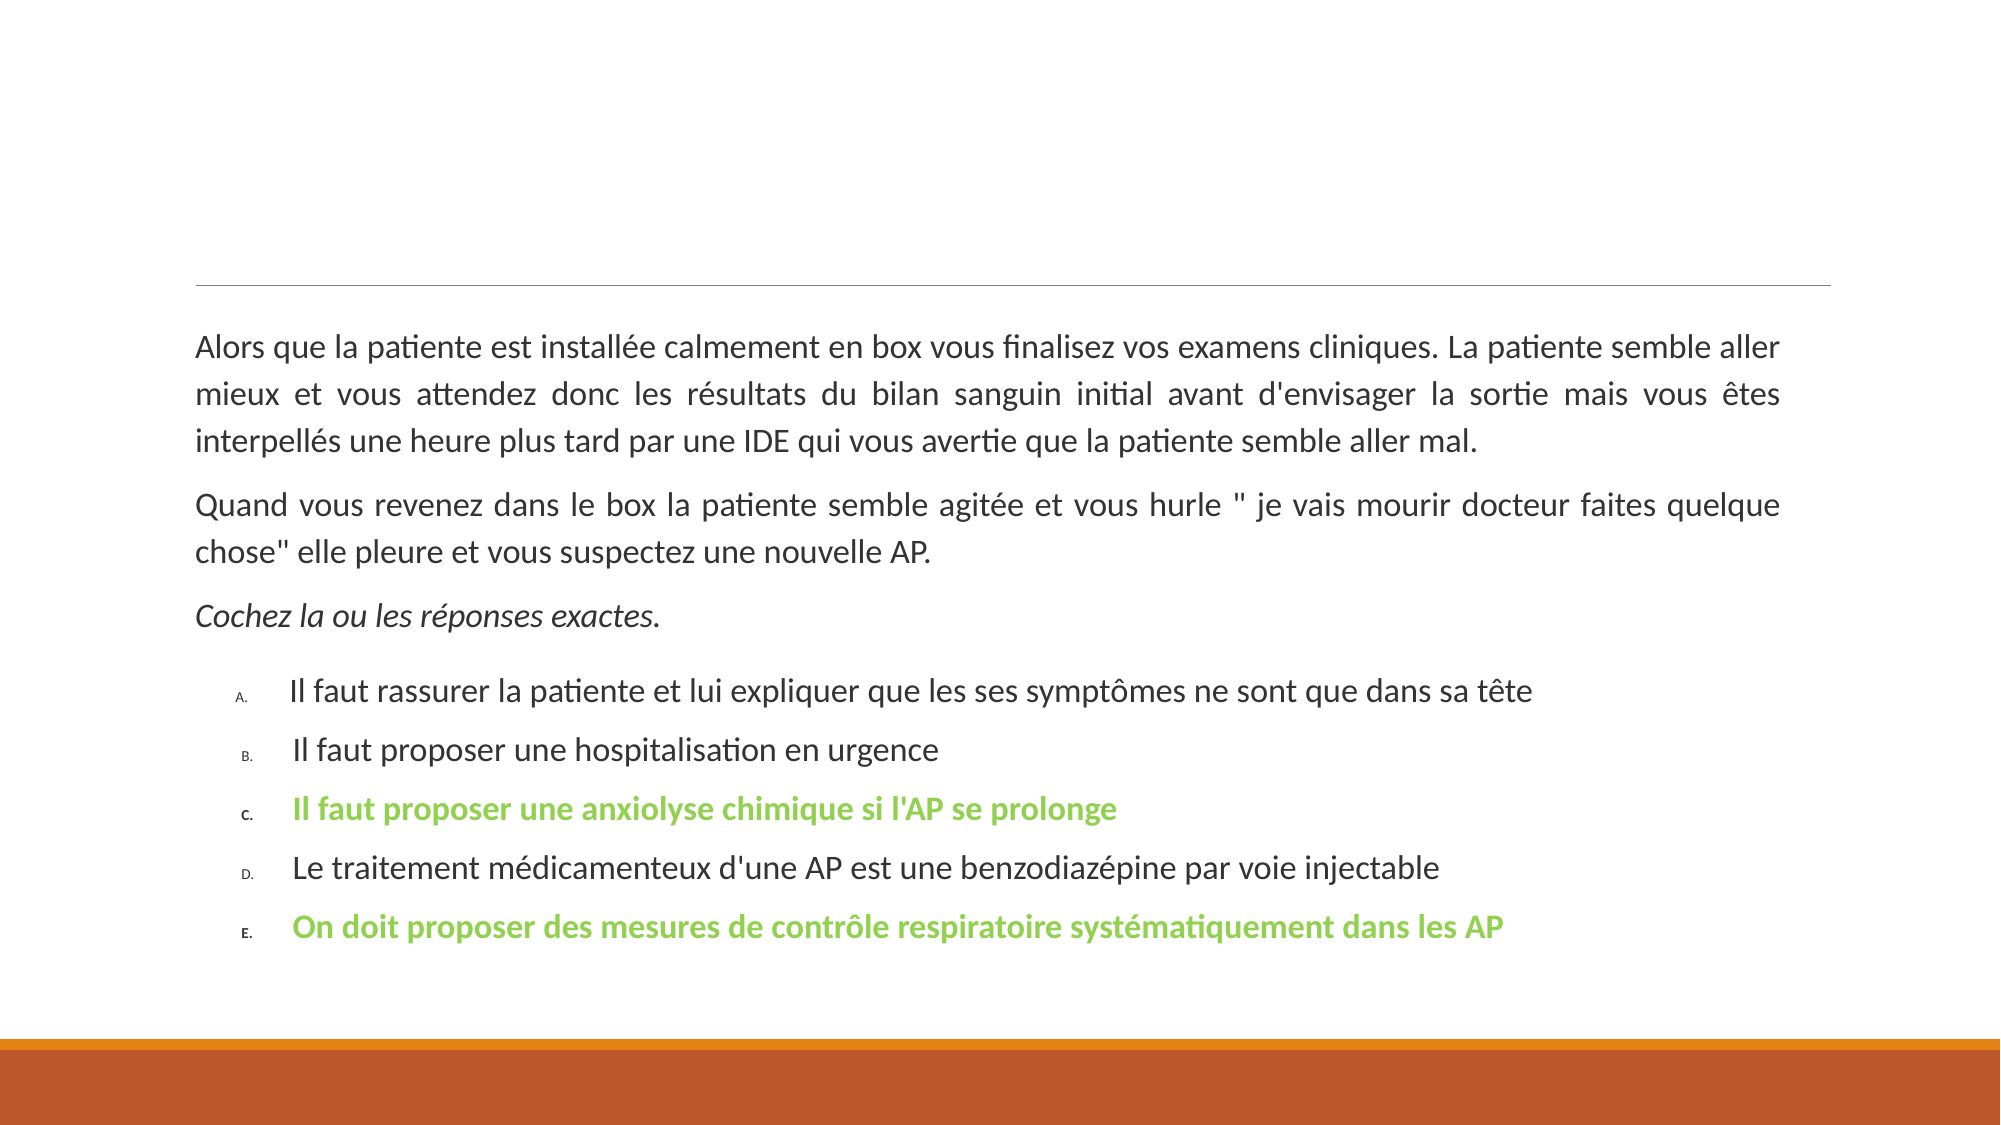

# Alors que la patiente est installée calmement en box vous finalisez vos examens cliniques. La patiente semble aller mieux et vous attendez donc les résultats du bilan sanguin initial avant d'envisager la sortie mais vous êtes interpellés une heure plus tard par une IDE qui vous avertie que la patiente semble aller mal.
Quand vous revenez dans le box la patiente semble agitée et vous hurle " je vais mourir docteur faites quelque chose" elle pleure et vous suspectez une nouvelle AP.
Cochez la ou les réponses exactes.
Il faut rassurer la patiente et lui expliquer que les ses symptômes ne sont que dans sa tête
Il faut proposer une hospitalisation en urgence
Il faut proposer une anxiolyse chimique si l'AP se prolonge
Le traitement médicamenteux d'une AP est une benzodiazépine par voie injectable
On doit proposer des mesures de contrôle respiratoire systématiquement dans les AP